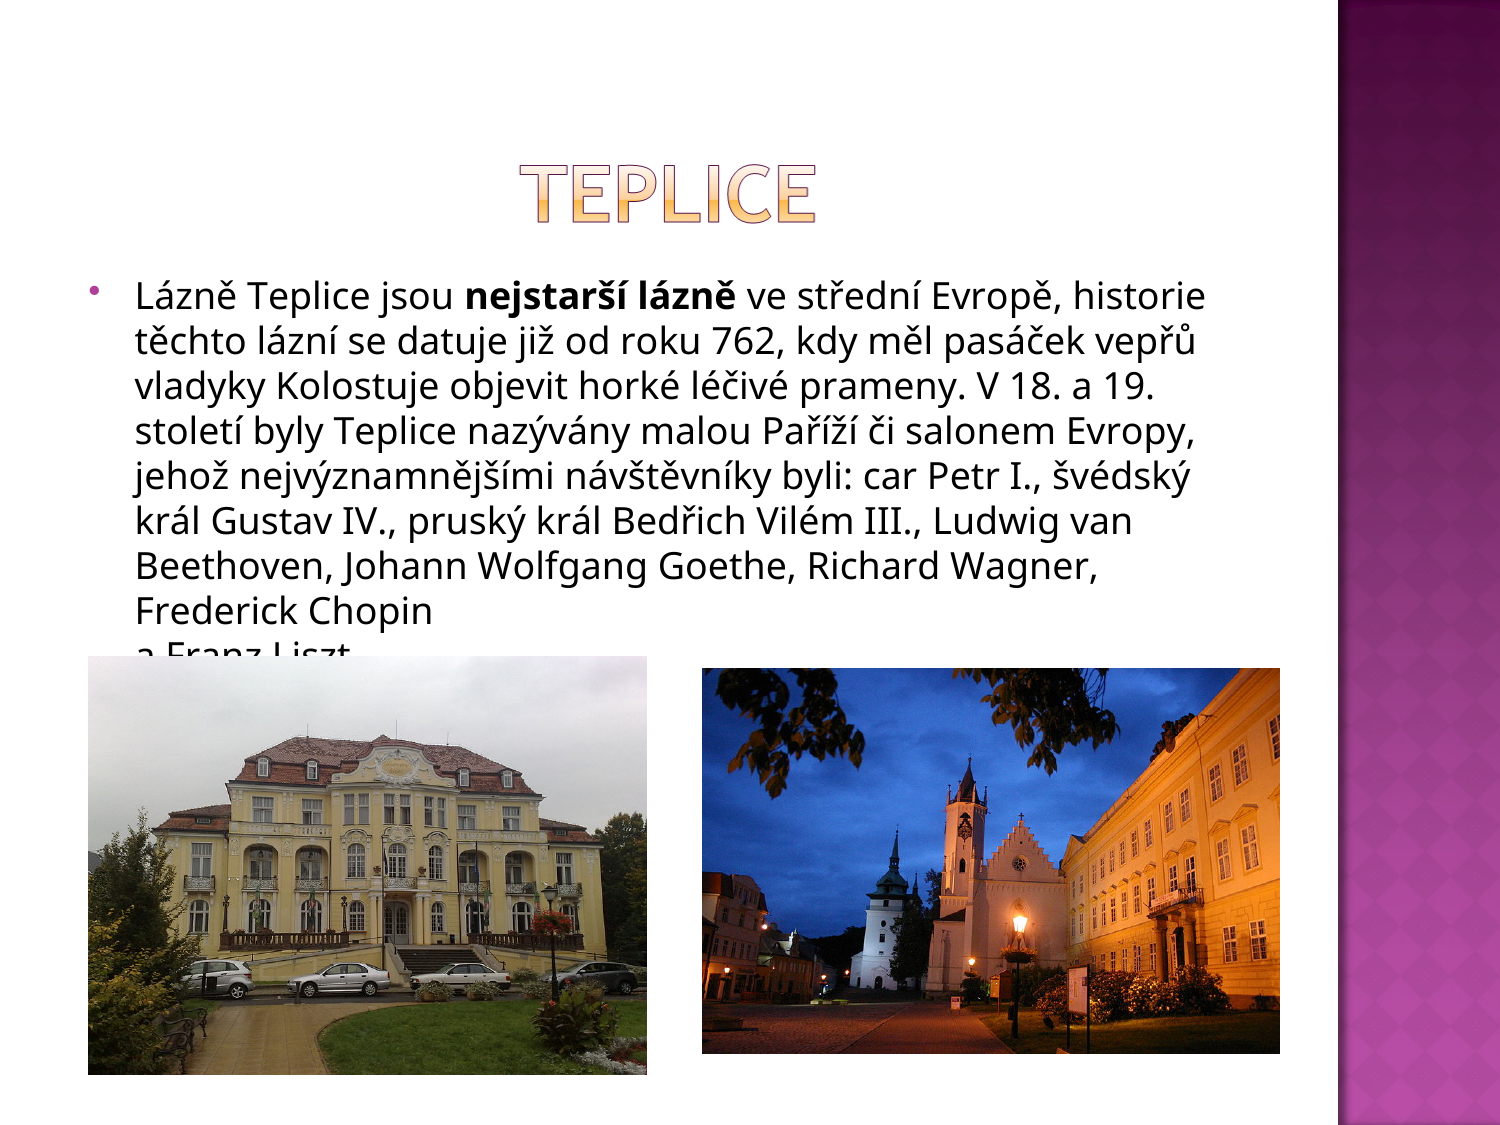

# Lázně Teplice jsou nejstarší lázně ve střední Evropě, historie těchto lázní se datuje již od roku 762, kdy měl pasáček vepřů vladyky Kolostuje objevit horké léčivé prameny. V 18. a 19. století byly Teplice nazývány malou Paříží či salonem Evropy, jehož nejvýznamnějšími návštěvníky byli: car Petr I., švédský král Gustav IV., pruský král Bedřich Vilém III., Ludwig van Beethoven, Johann Wolfgang Goethe, Richard Wagner, Frederick Chopin a Franz Liszt.